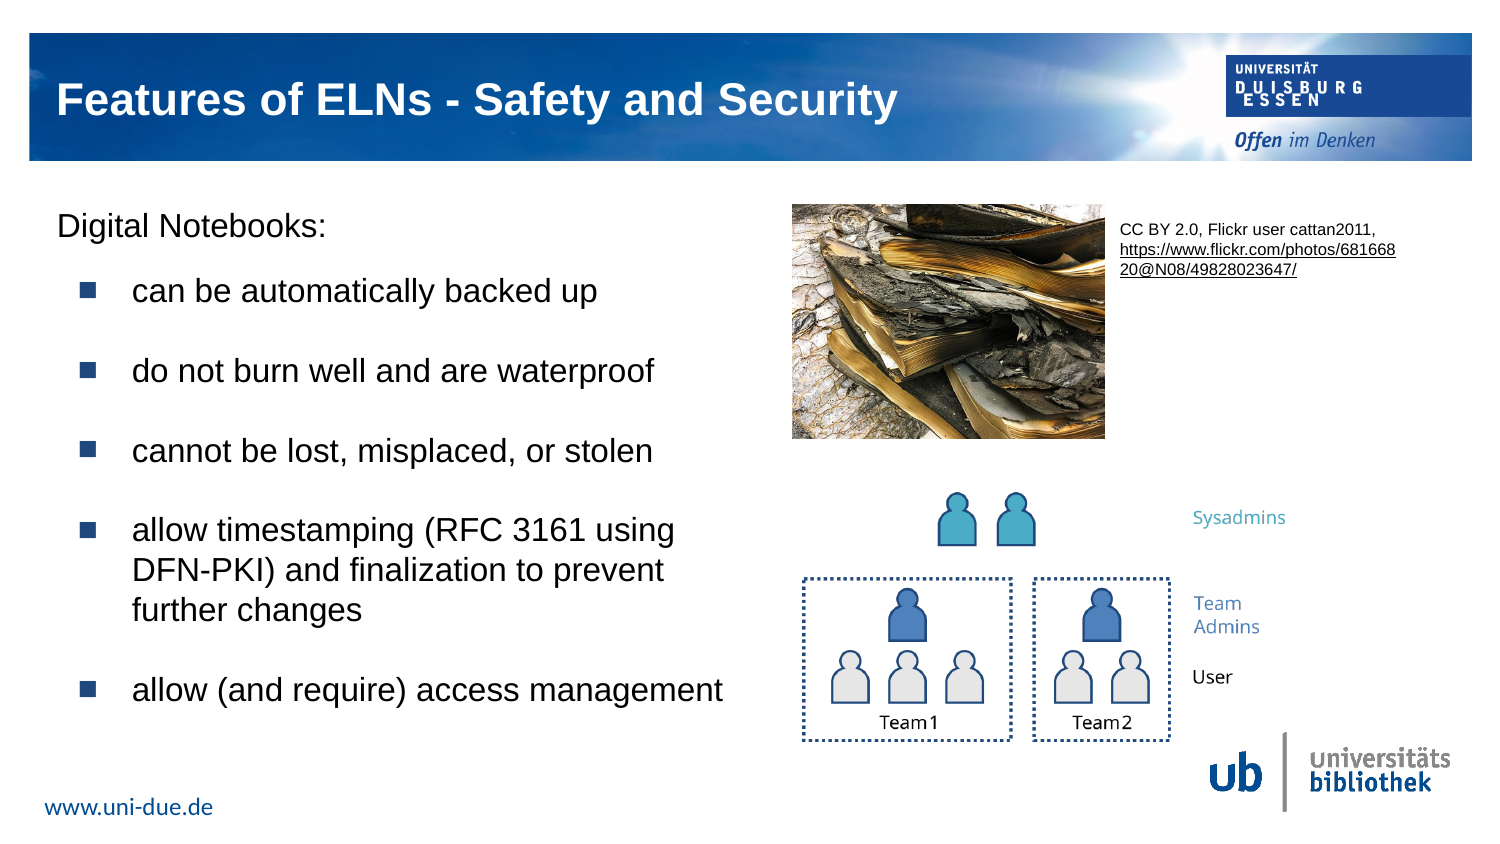

Features of ELNs - Safety and Security
Digital Notebooks:
can be automatically backed up
do not burn well and are waterproof
cannot be lost, misplaced, or stolen
allow timestamping (RFC 3161 using DFN-PKI) and finalization to prevent further changes
allow (and require) access management
CC BY 2.0, Flickr user cattan2011, https://www.flickr.com/photos/68166820@N08/49828023647/
www.uni-due.de